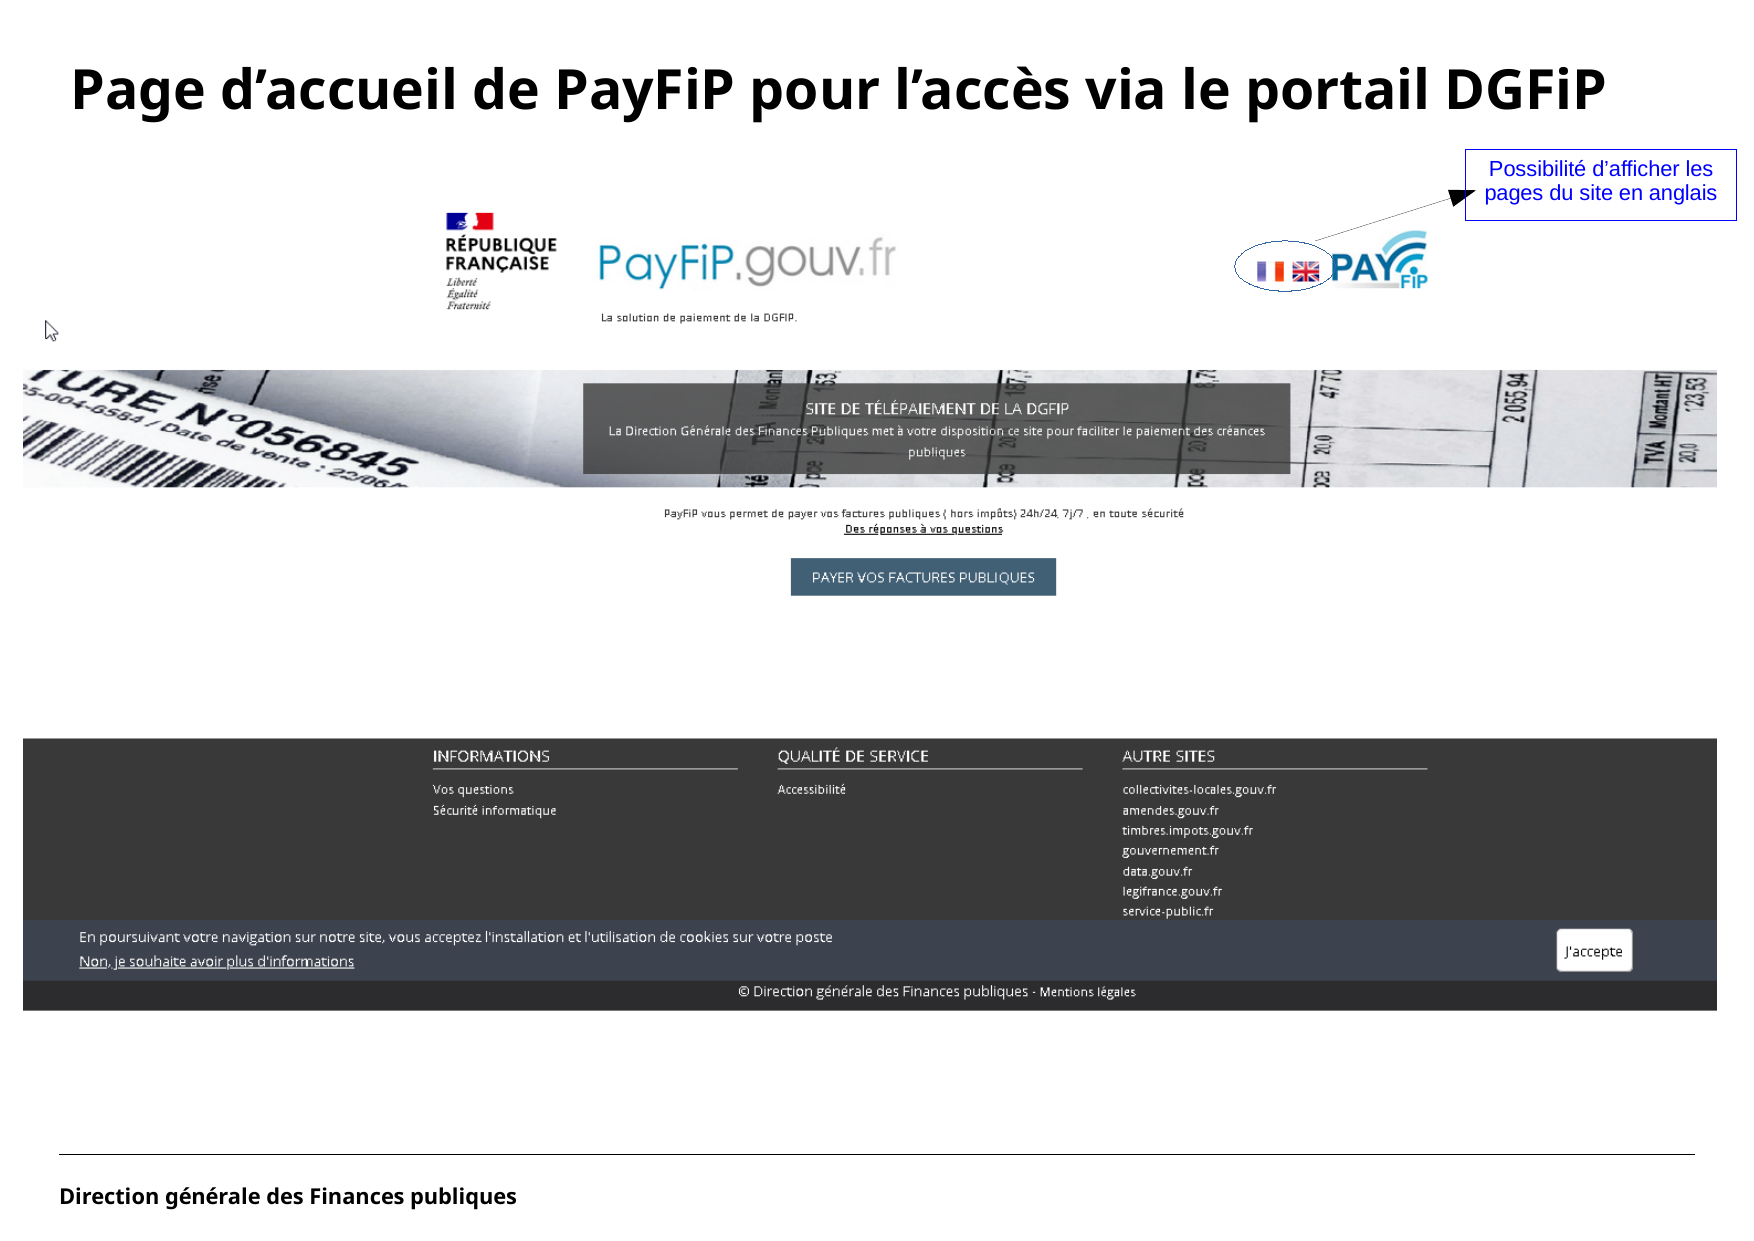

# Page d’accueil de PayFiP pour l’accès via le portail DGFiP
Possibilité d’afficher les pages du site en anglais